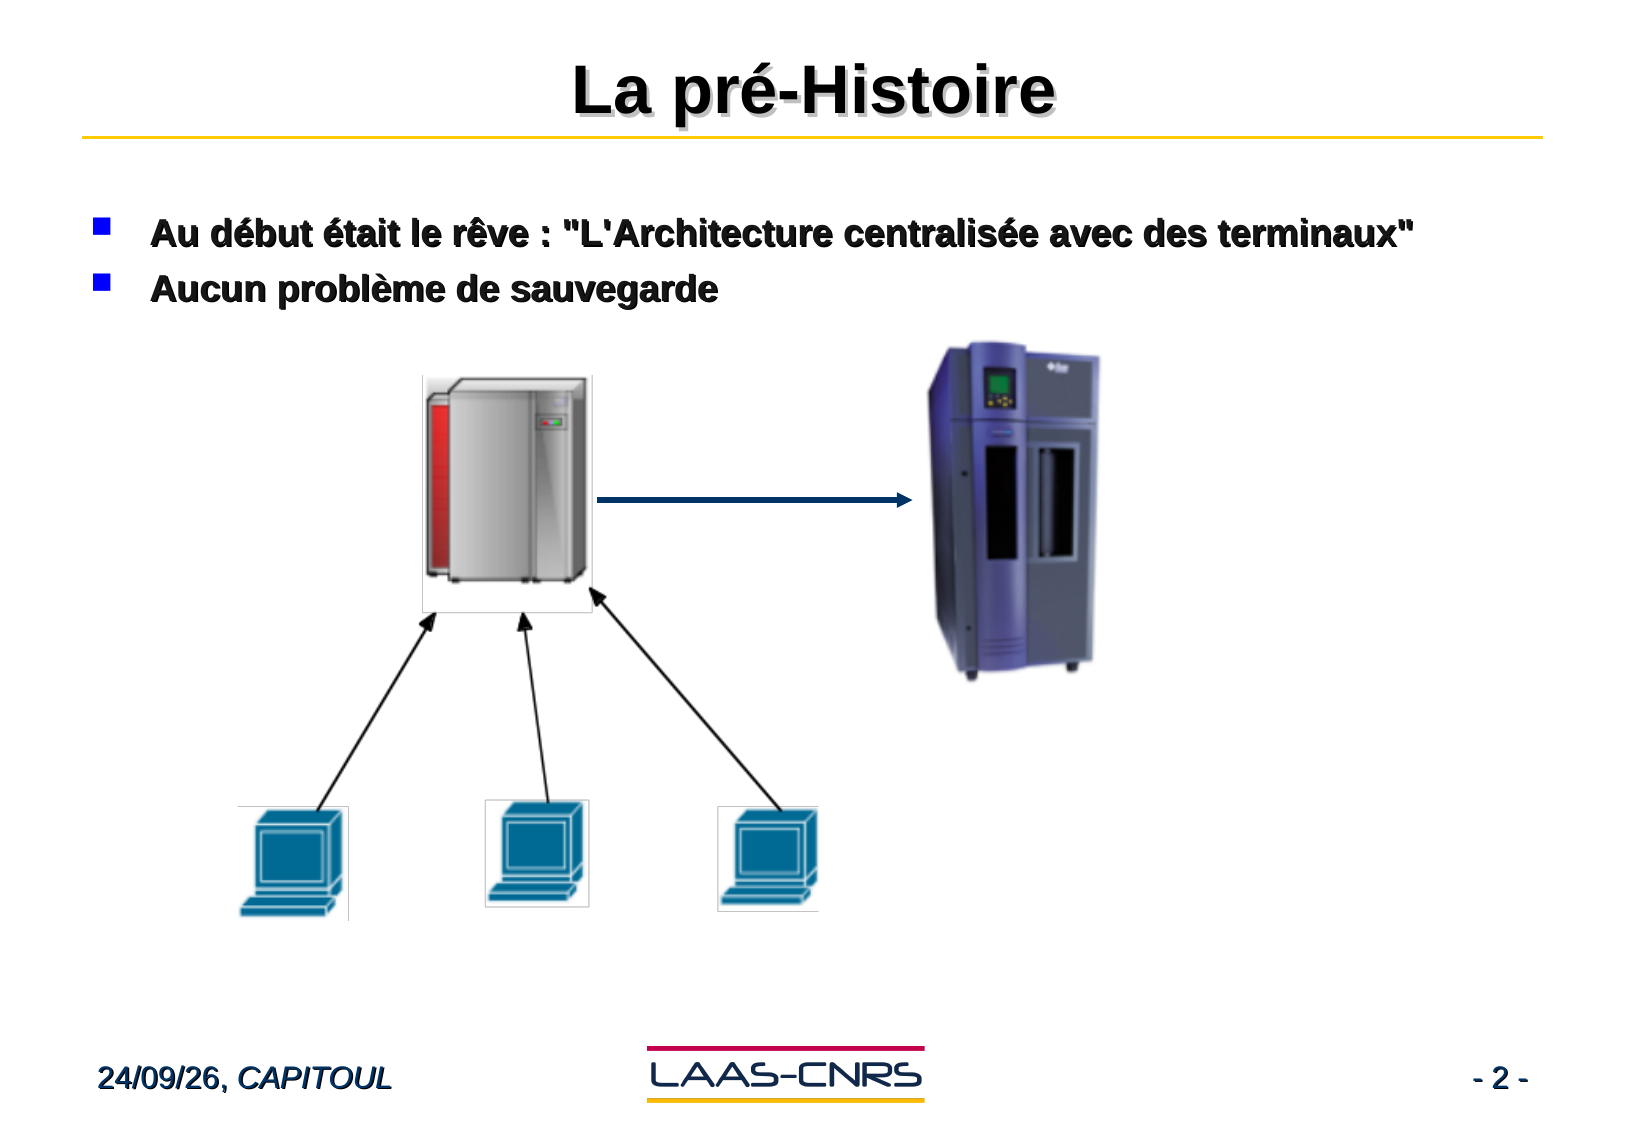

# La pré-Histoire
Au début était le rêve : "L'Architecture centralisée avec des terminaux"
Aucun problème de sauvegarde
 , CAPITOUL